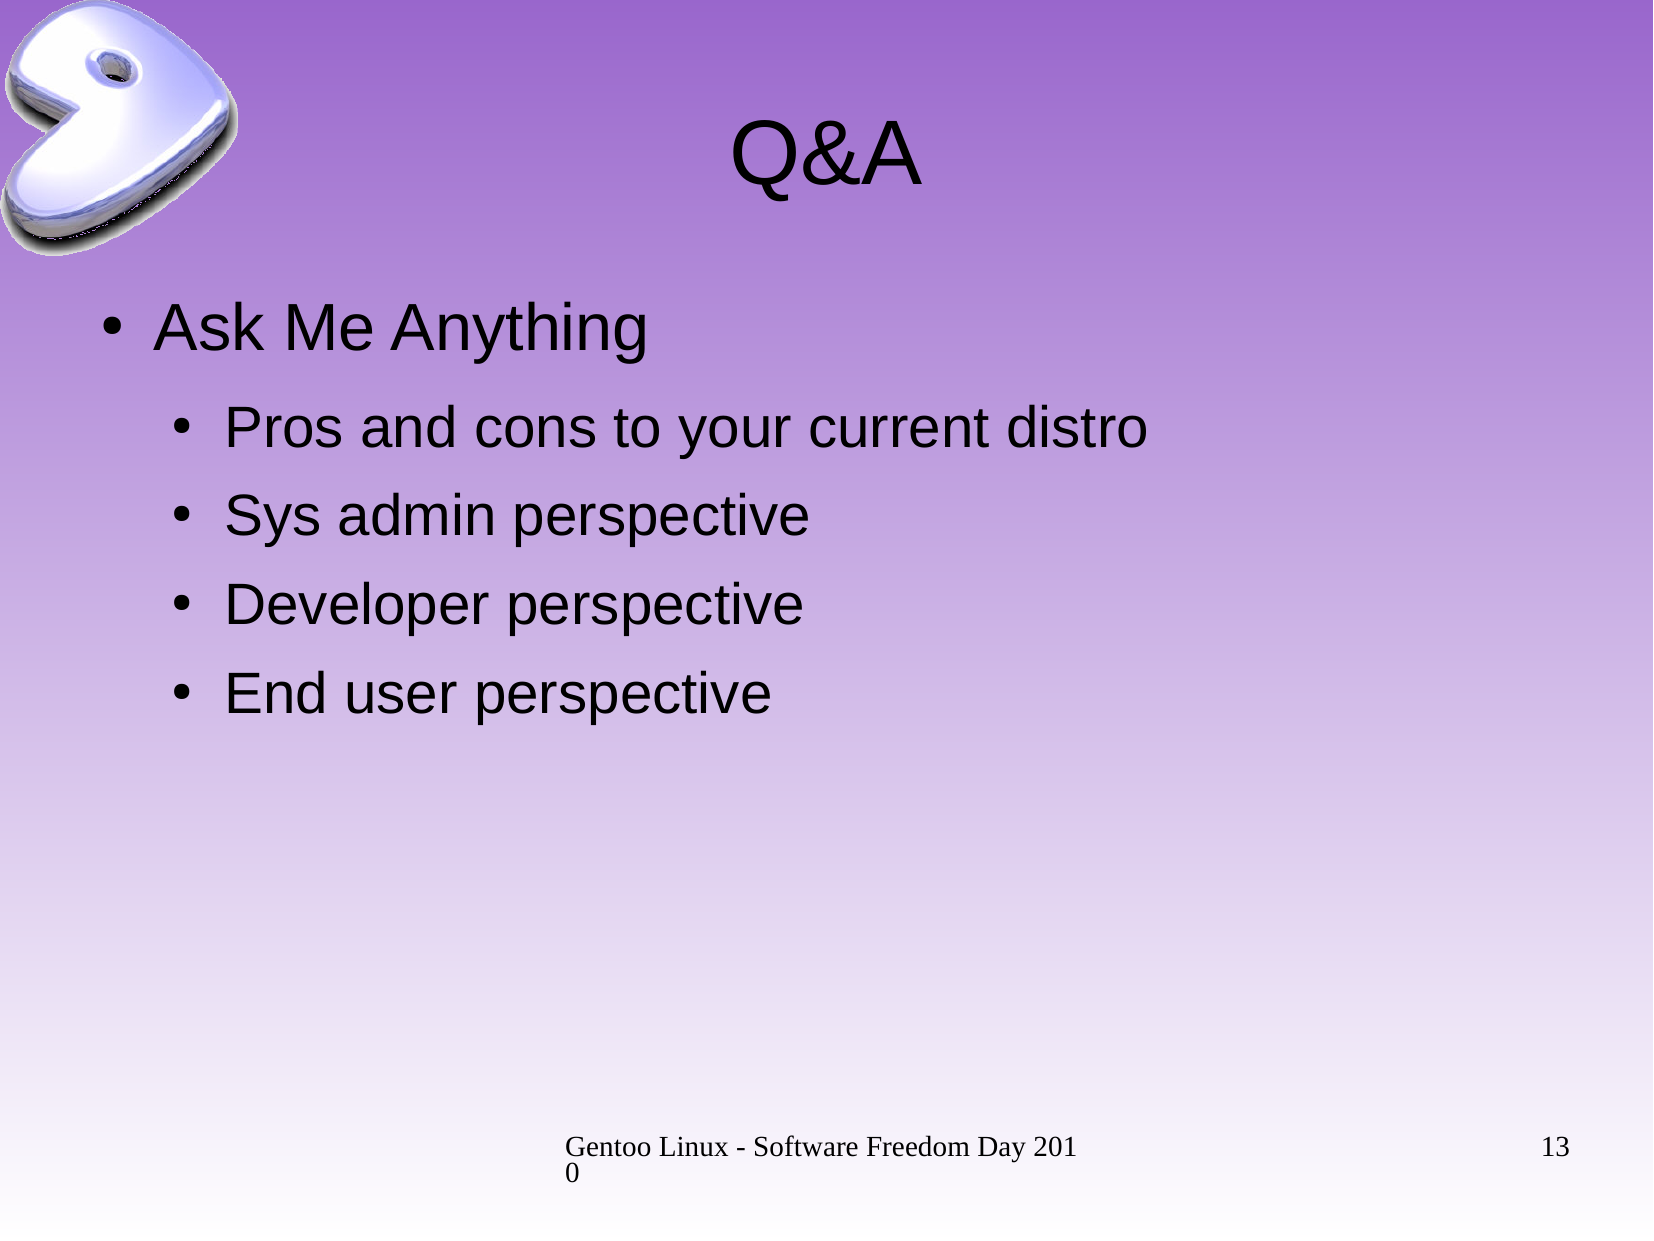

# Q&A
Ask Me Anything
Pros and cons to your current distro
Sys admin perspective
Developer perspective
End user perspective
Gentoo Linux - Software Freedom Day 2010
13